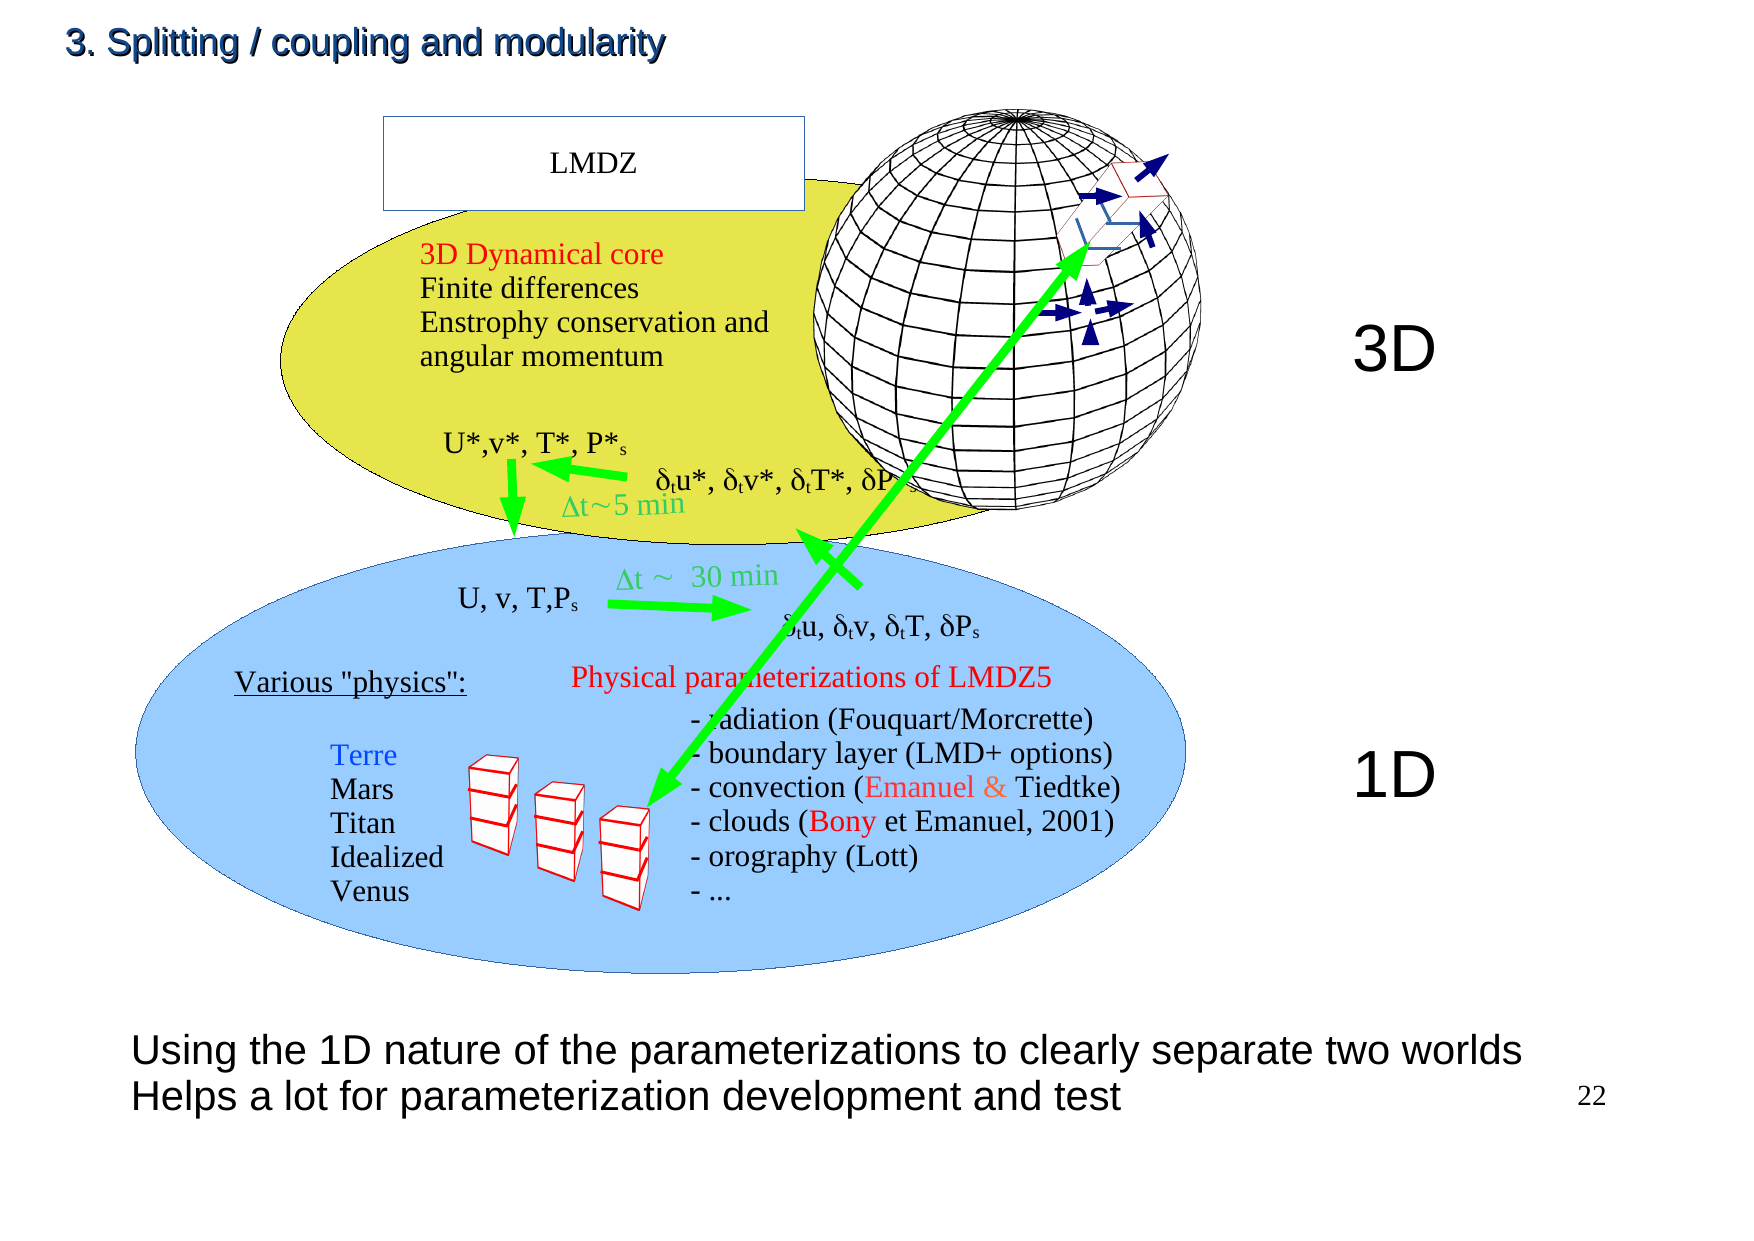

3. Splitting / coupling and modularity
LMDZ
3D Dynamical core
Finite differences
Enstrophy conservation and
angular momentum
3D
U*,v*, T*, P*s
dtu*, dtv*, dtT*, dP*s
Dt5 min
Dt  30 min
U, v, T,Ps
dtu, dtv, dtT, dPs
Physical parameterizations of LMDZ5
Various ''physics'':
- radiation (Fouquart/Morcrette)
- boundary layer (LMD+ options)
- convection (Emanuel & Tiedtke)
- clouds (Bony et Emanuel, 2001)
- orography (Lott)
- ...
Terre
Mars
Titan
Idealized
Venus
1D
Using the 1D nature of the parameterizations to clearly separate two worlds
Helps a lot for parameterization development and test
22